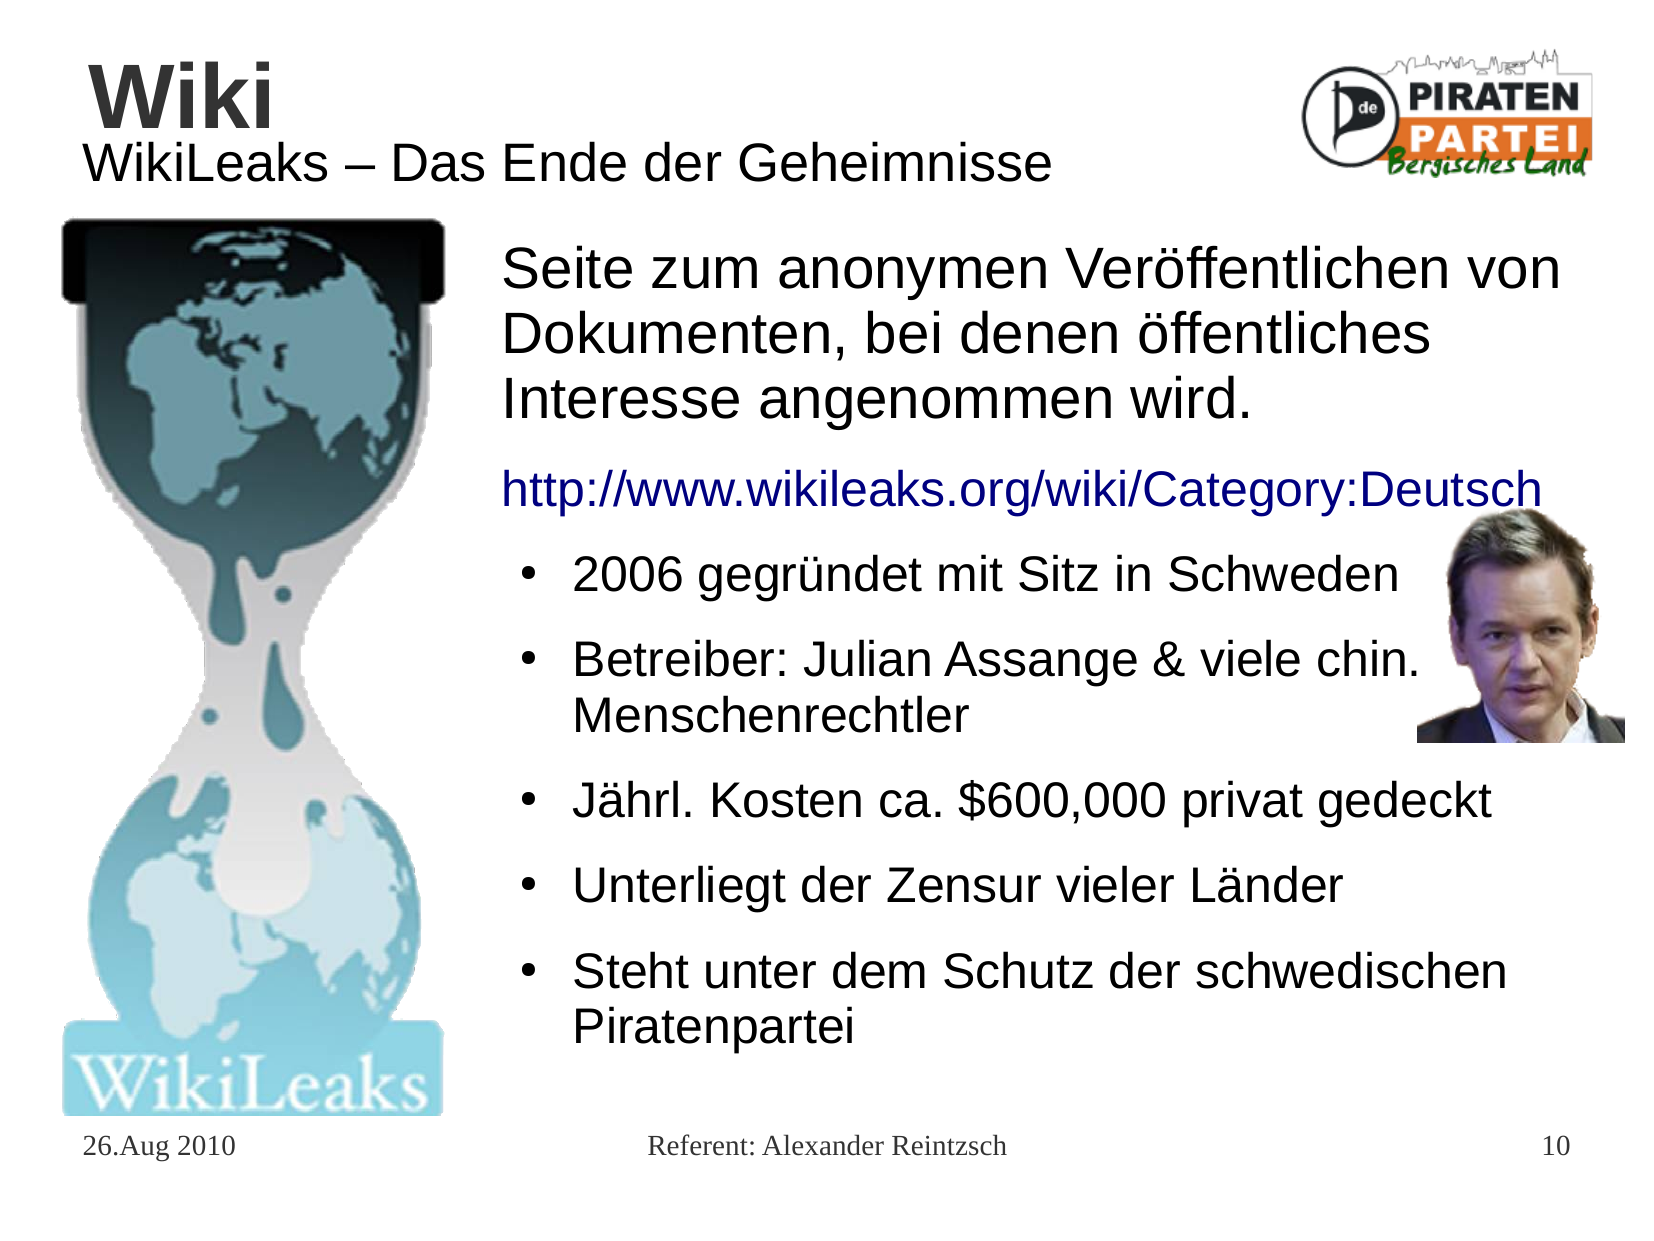

# WikiLeaks – Das Ende der Geheimnisse
Seite zum anonymen Veröffentlichen von Dokumenten, bei denen öffentliches Interesse angenommen wird.
http://www.wikileaks.org/wiki/Category:Deutsch
2006 gegründet mit Sitz in Schweden
Betreiber: Julian Assange & viele chin. Menschenrechtler
Jährl. Kosten ca. $600,000 privat gedeckt
Unterliegt der Zensur vieler Länder
Steht unter dem Schutz der schwedischen Piratenpartei
10